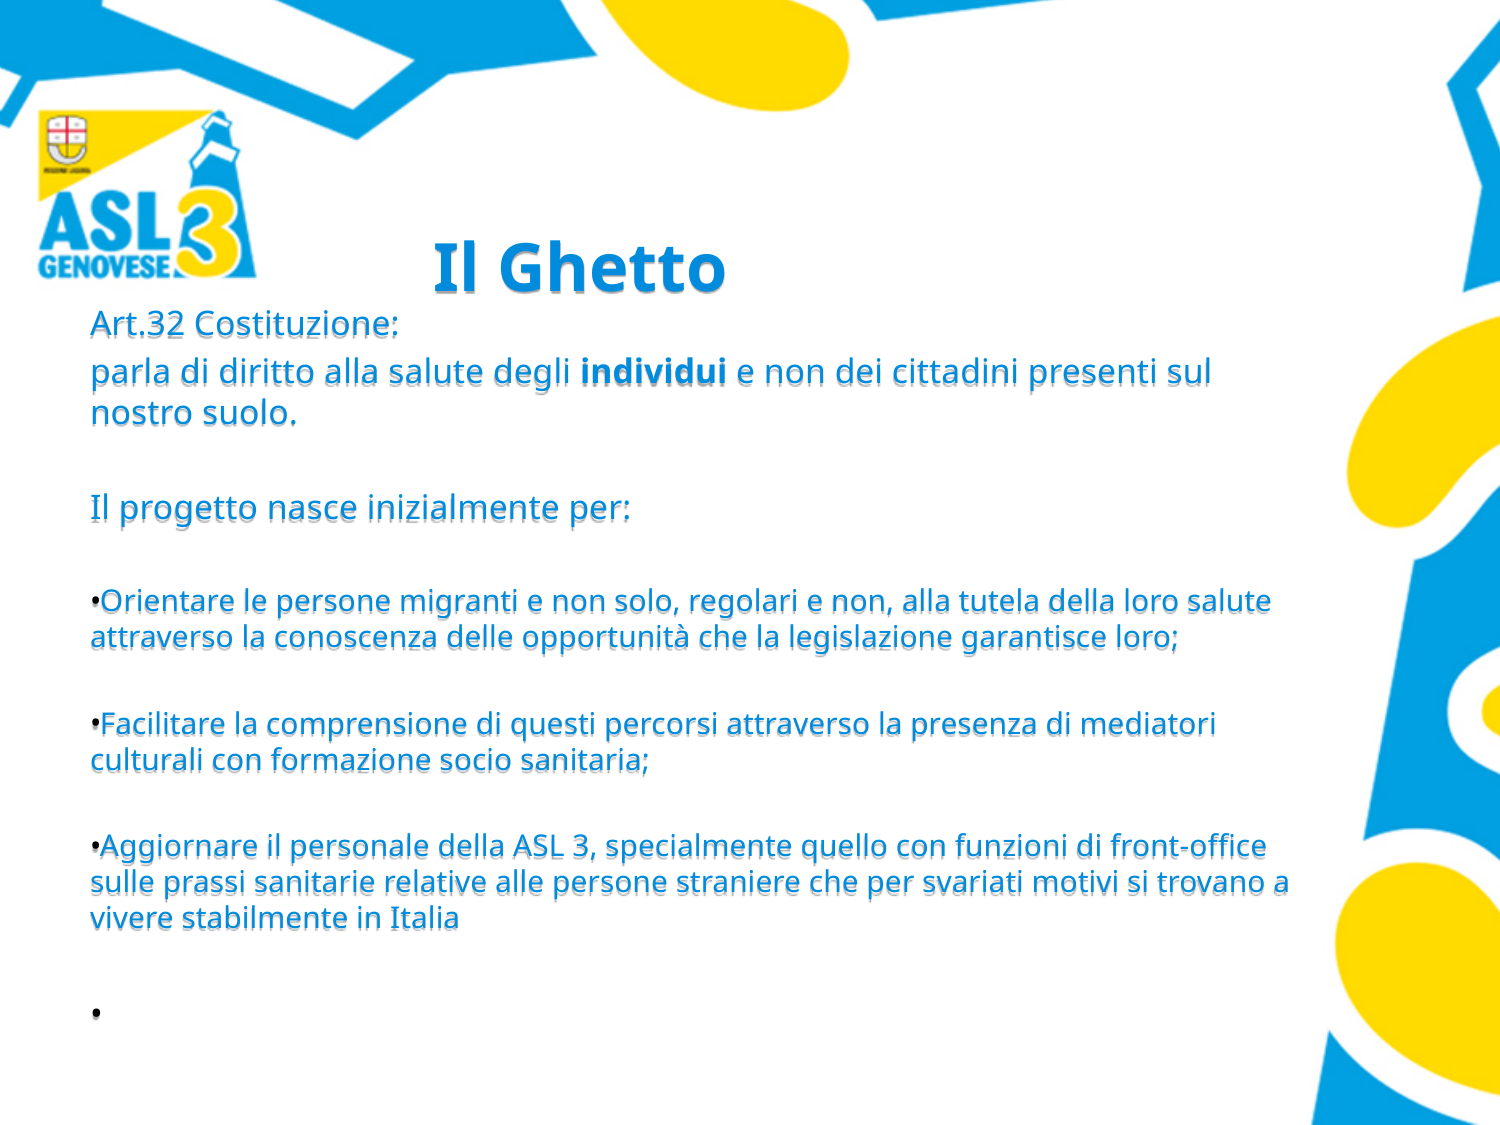

Art.32 Costituzione:
parla di diritto alla salute degli individui e non dei cittadini presenti sul nostro suolo.
Il progetto nasce inizialmente per:
Orientare le persone migranti e non solo, regolari e non, alla tutela della loro salute attraverso la conoscenza delle opportunità che la legislazione garantisce loro;
Facilitare la comprensione di questi percorsi attraverso la presenza di mediatori culturali con formazione socio sanitaria;
Aggiornare il personale della ASL 3, specialmente quello con funzioni di front-office sulle prassi sanitarie relative alle persone straniere che per svariati motivi si trovano a vivere stabilmente in Italia
# Il Ghetto